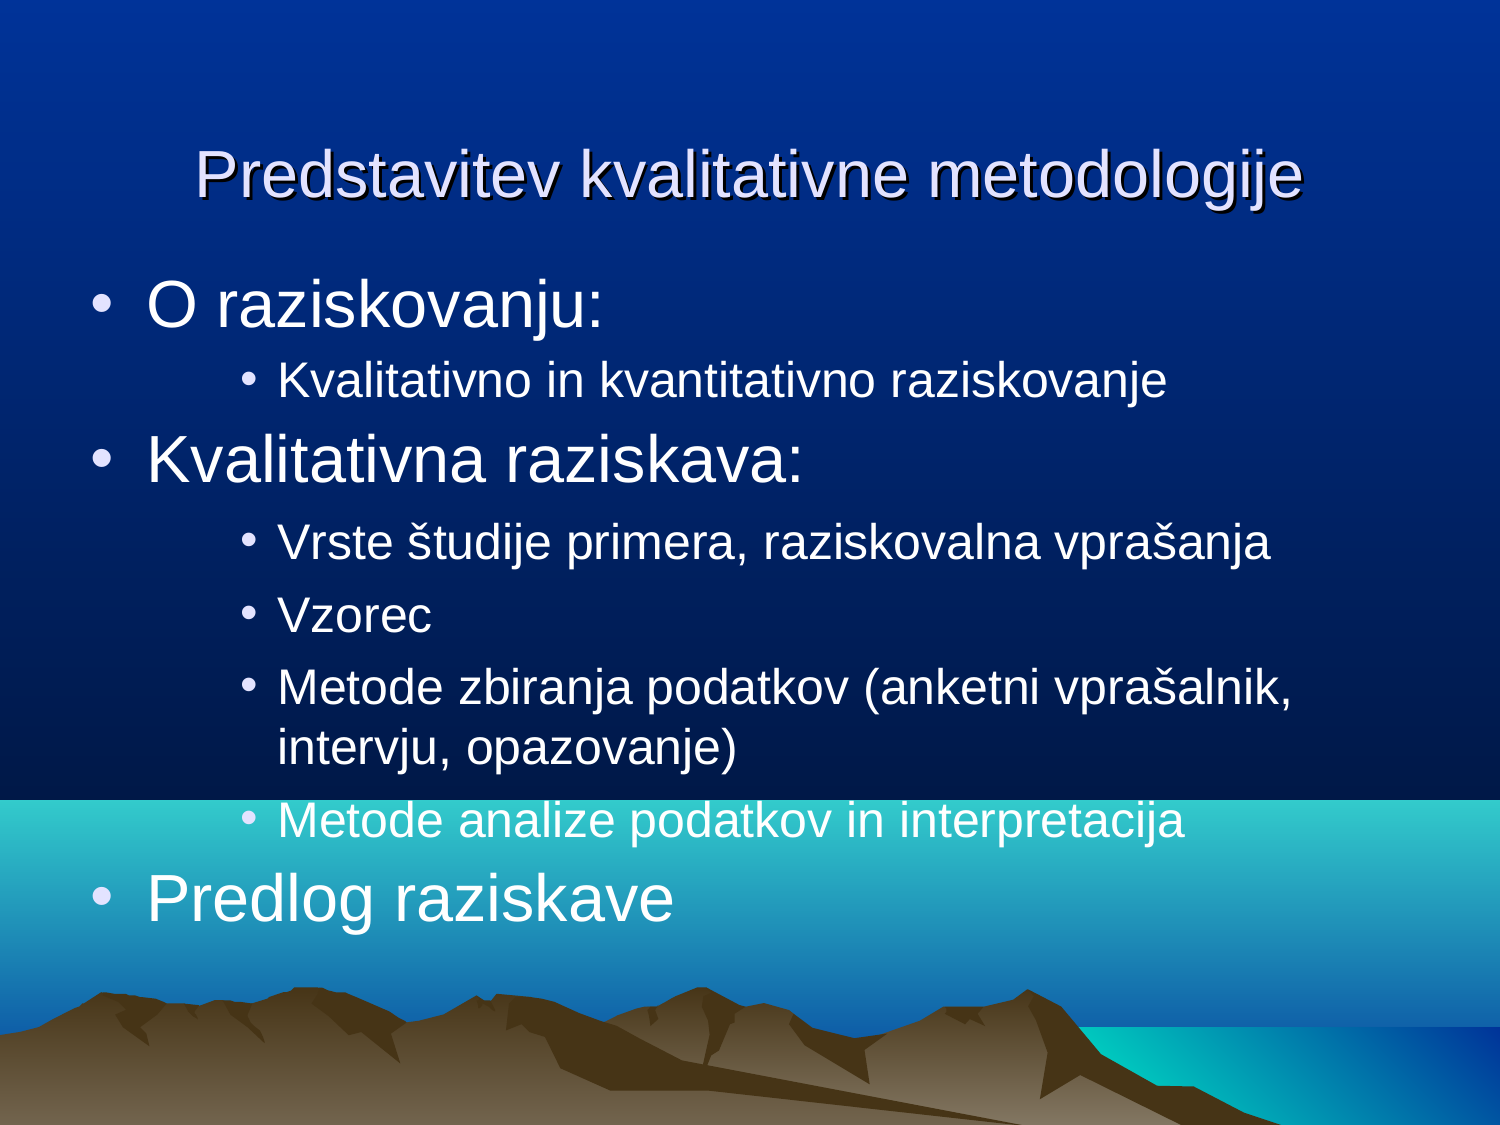

# Predstavitev kvalitativne metodologije
O raziskovanju:
Kvalitativno in kvantitativno raziskovanje
Kvalitativna raziskava:
Vrste študije primera, raziskovalna vprašanja
Vzorec
Metode zbiranja podatkov (anketni vprašalnik, intervju, opazovanje)
Metode analize podatkov in interpretacija
Predlog raziskave